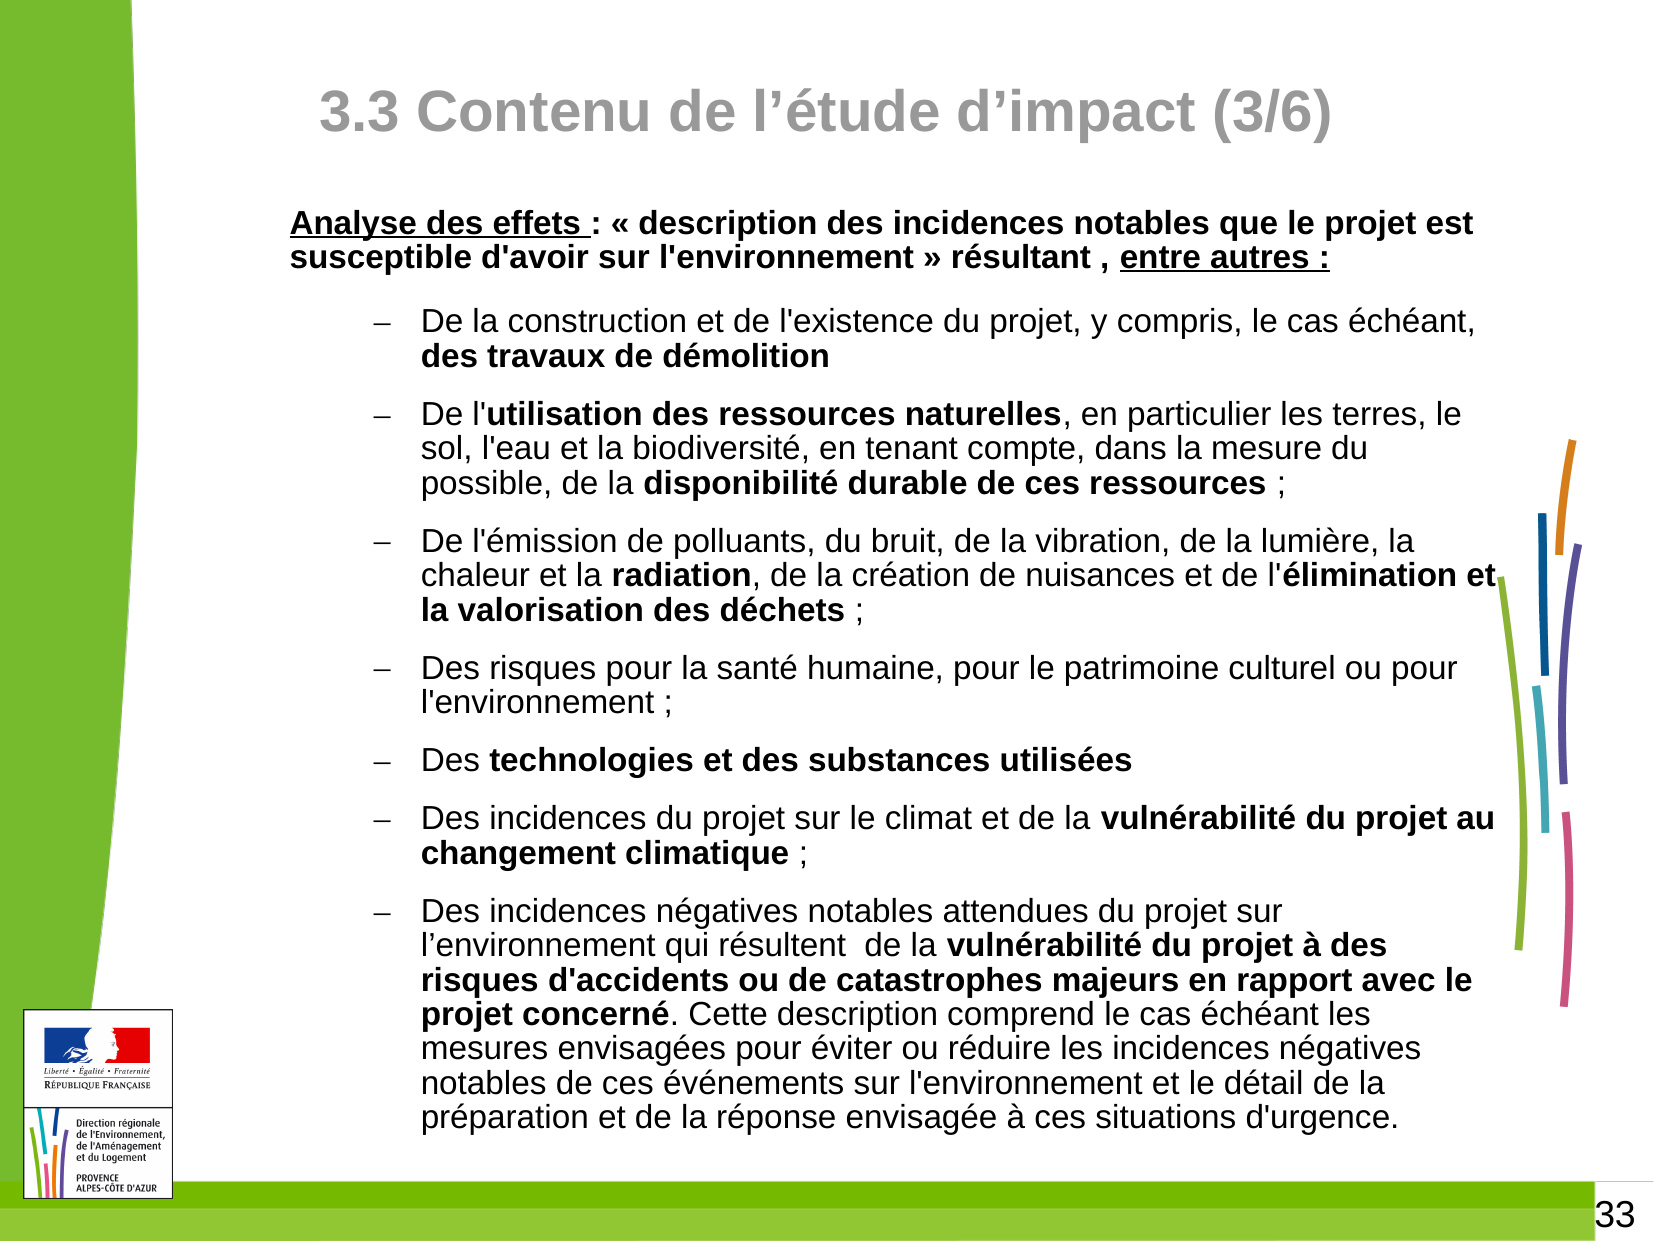

# 3.3 Contenu de l’étude d’impact (3/6)
Analyse des effets : « description des incidences notables que le projet est susceptible d'avoir sur l'environnement » résultant , entre autres :
De la construction et de l'existence du projet, y compris, le cas échéant, des travaux de démolition
De l'utilisation des ressources naturelles, en particulier les terres, le sol, l'eau et la biodiversité, en tenant compte, dans la mesure du possible, de la disponibilité durable de ces ressources ;
De l'émission de polluants, du bruit, de la vibration, de la lumière, la chaleur et la radiation, de la création de nuisances et de l'élimination et la valorisation des déchets ;
Des risques pour la santé humaine, pour le patrimoine culturel ou pour l'environnement ;
Des technologies et des substances utilisées
Des incidences du projet sur le climat et de la vulnérabilité du projet au changement climatique ;
Des incidences négatives notables attendues du projet sur l’environnement qui résultent de la vulnérabilité du projet à des risques d'accidents ou de catastrophes majeurs en rapport avec le projet concerné. Cette description comprend le cas échéant les mesures envisagées pour éviter ou réduire les incidences négatives notables de ces événements sur l'environnement et le détail de la préparation et de la réponse envisagée à ces situations d'urgence.